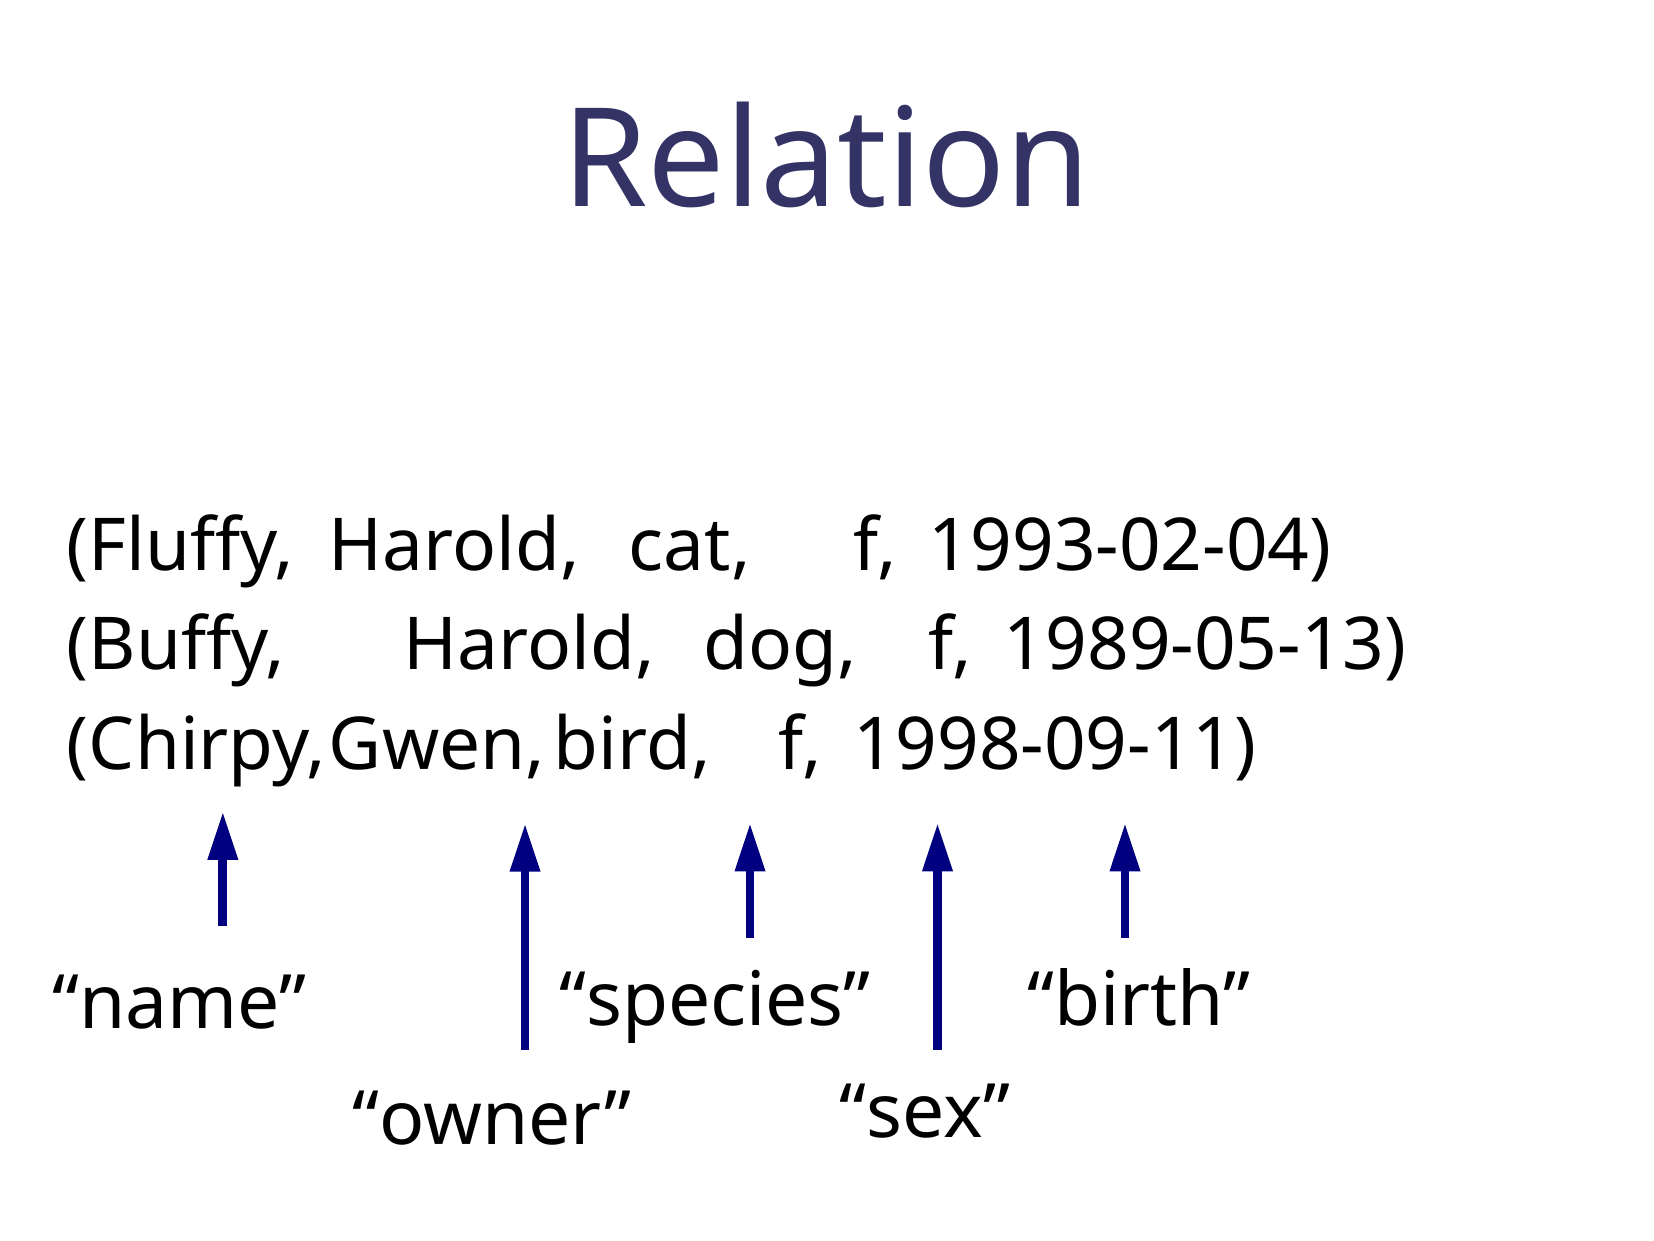

# Relation
 (Fluffy,	Harold,	cat,		f,	1993-02-04)
 (Buffy,		Harold,	dog,	f,	1989-05-13)
 (Chirpy,	Gwen,	bird,	f,	1998-09-11)
 “species”
“birth”
“name”
“sex”
“owner”